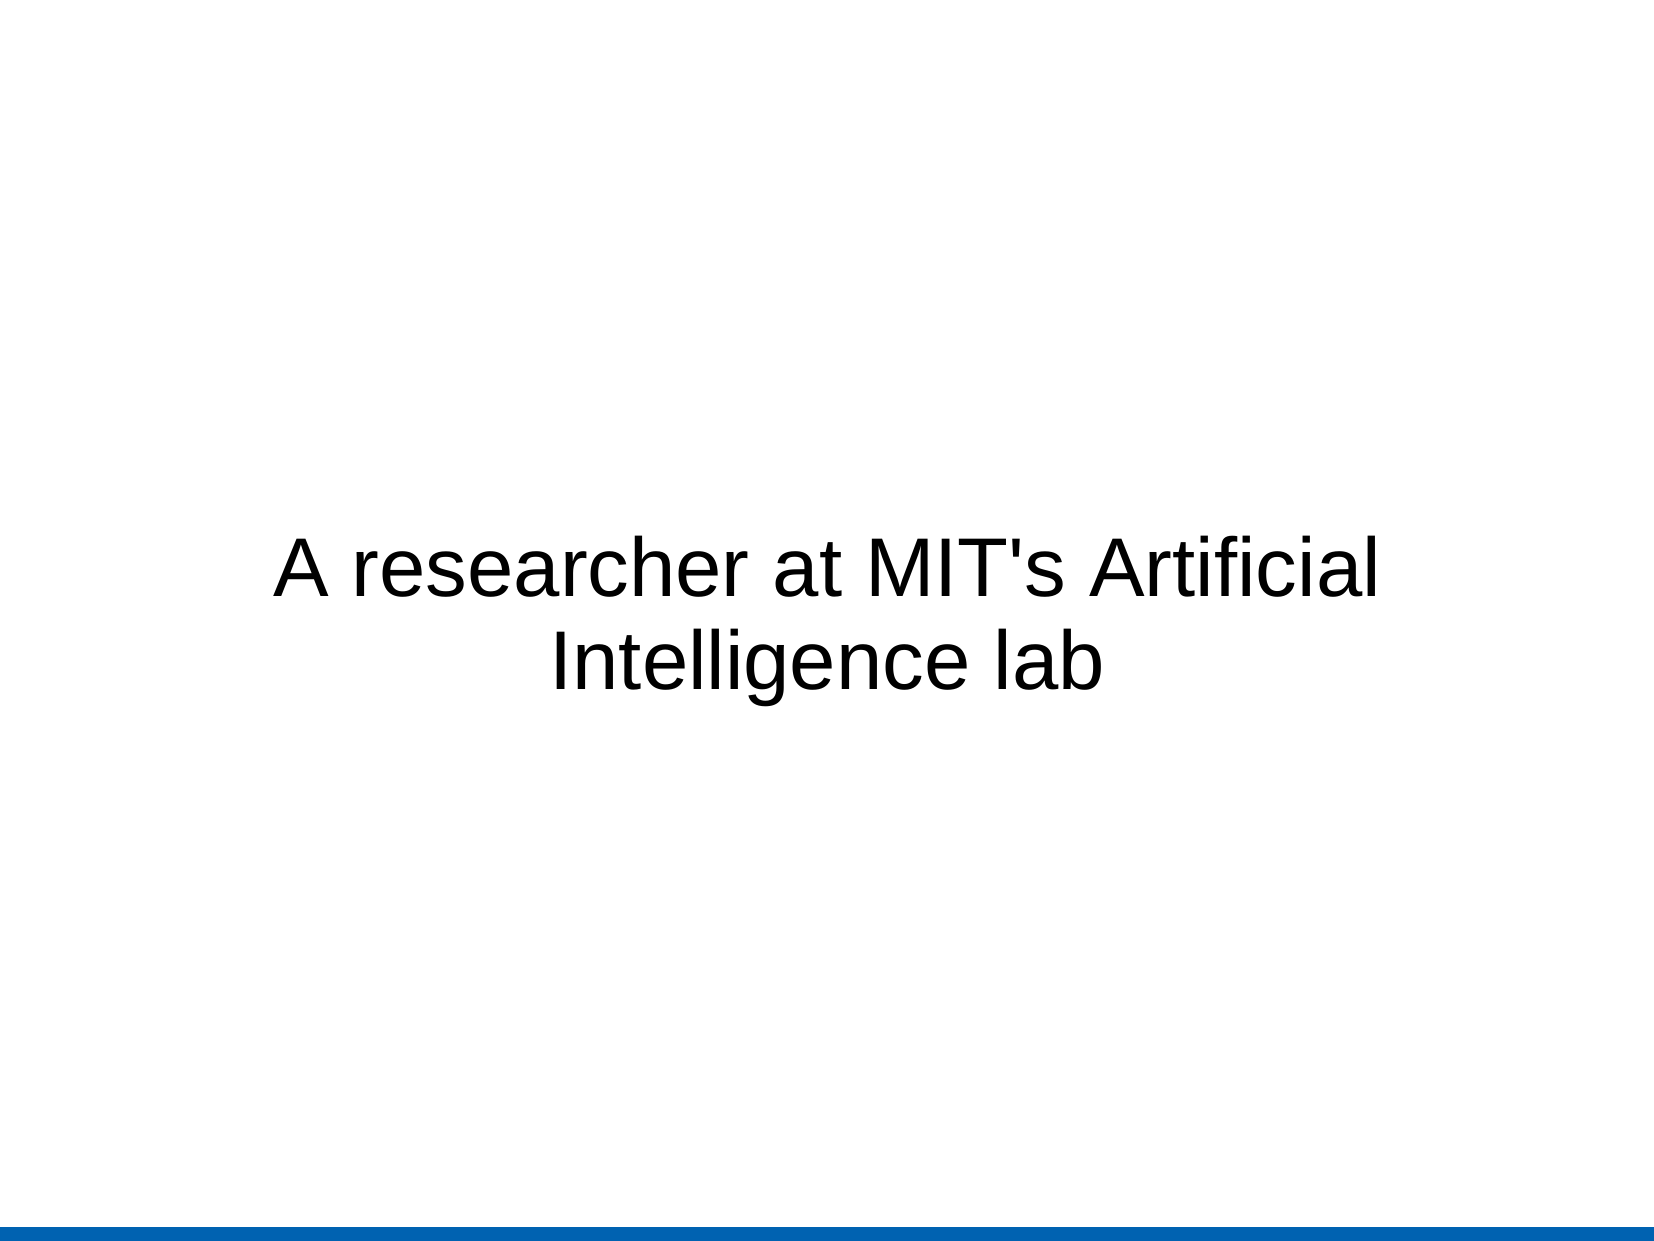

# A researcher at MIT's Artificial Intelligence lab